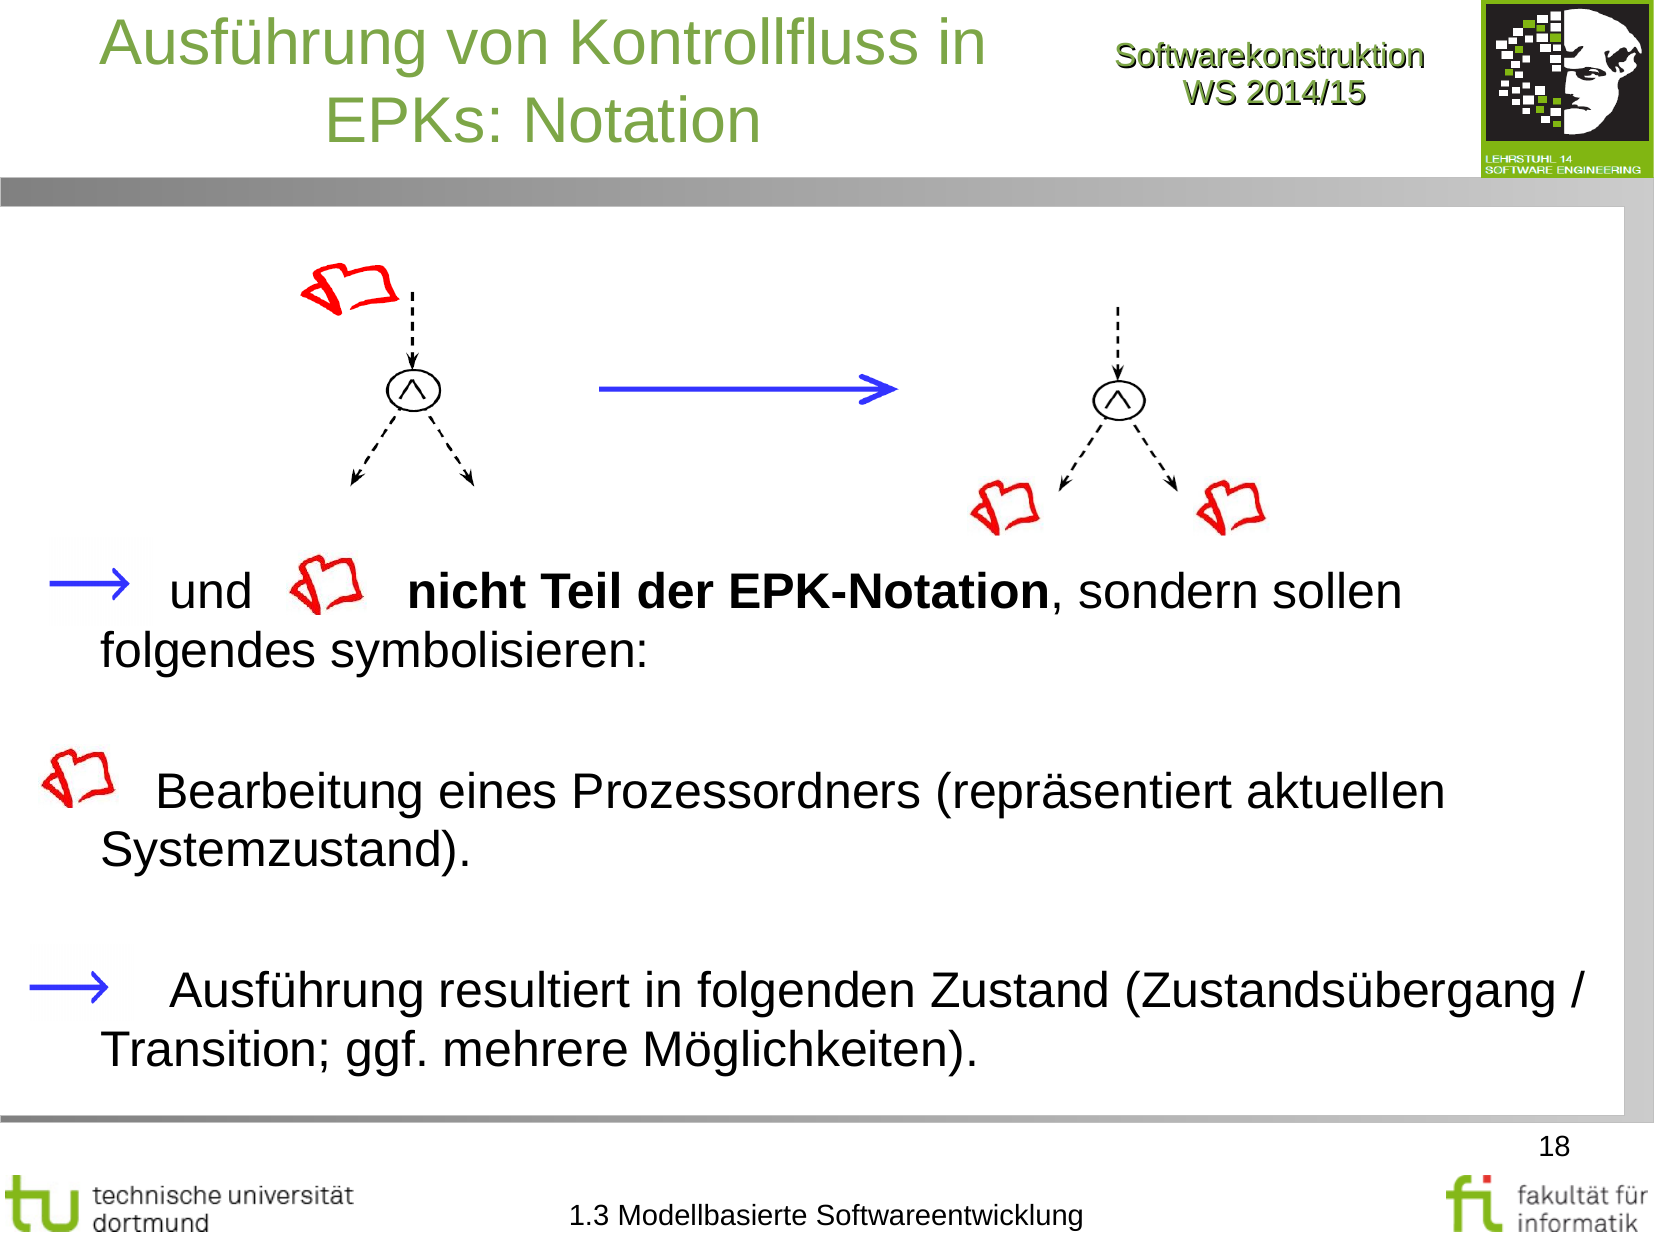

Ausführung von Kontrollfluss in EPKs: Notation
# und nicht Teil der EPK-Notation, sondern sollen folgendes symbolisieren:
 Bearbeitung eines Prozessordners (repräsentiert aktuellen Systemzustand).
 Ausführung resultiert in folgenden Zustand (Zustandsübergang / Transition; ggf. mehrere Möglichkeiten).
18
1.3 Modellbasierte Softwareentwicklung